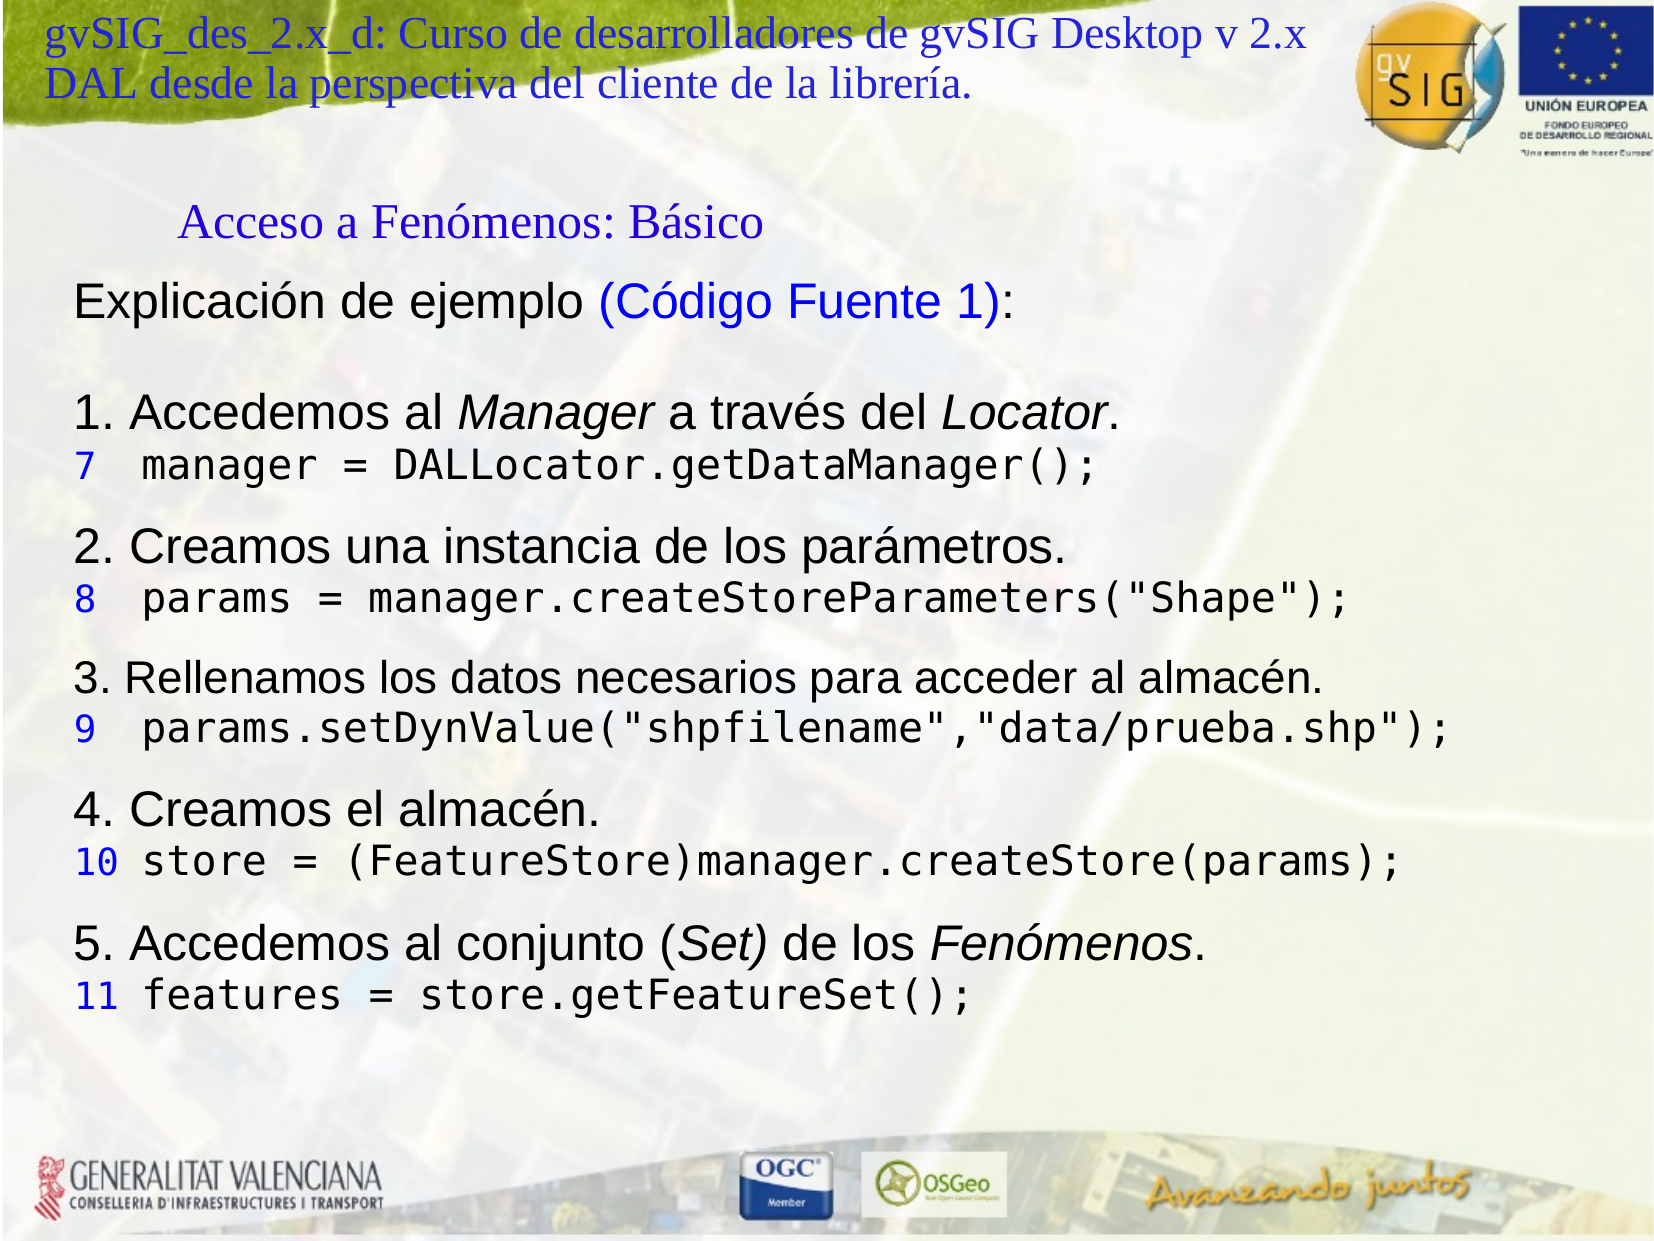

# Acceso a Fenómenos: Básico
Explicación de ejemplo (Código Fuente 1):
1. Accedemos al Manager a través del Locator.
7 manager = DALLocator.getDataManager();
2. Creamos una instancia de los parámetros.
8 params = manager.createStoreParameters("Shape");
3. Rellenamos los datos necesarios para acceder al almacén.
9 params.setDynValue("shpfilename","data/prueba.shp");
4. Creamos el almacén.
10 store = (FeatureStore)manager.createStore(params);
5. Accedemos al conjunto (Set) de los Fenómenos.
11 features = store.getFeatureSet();